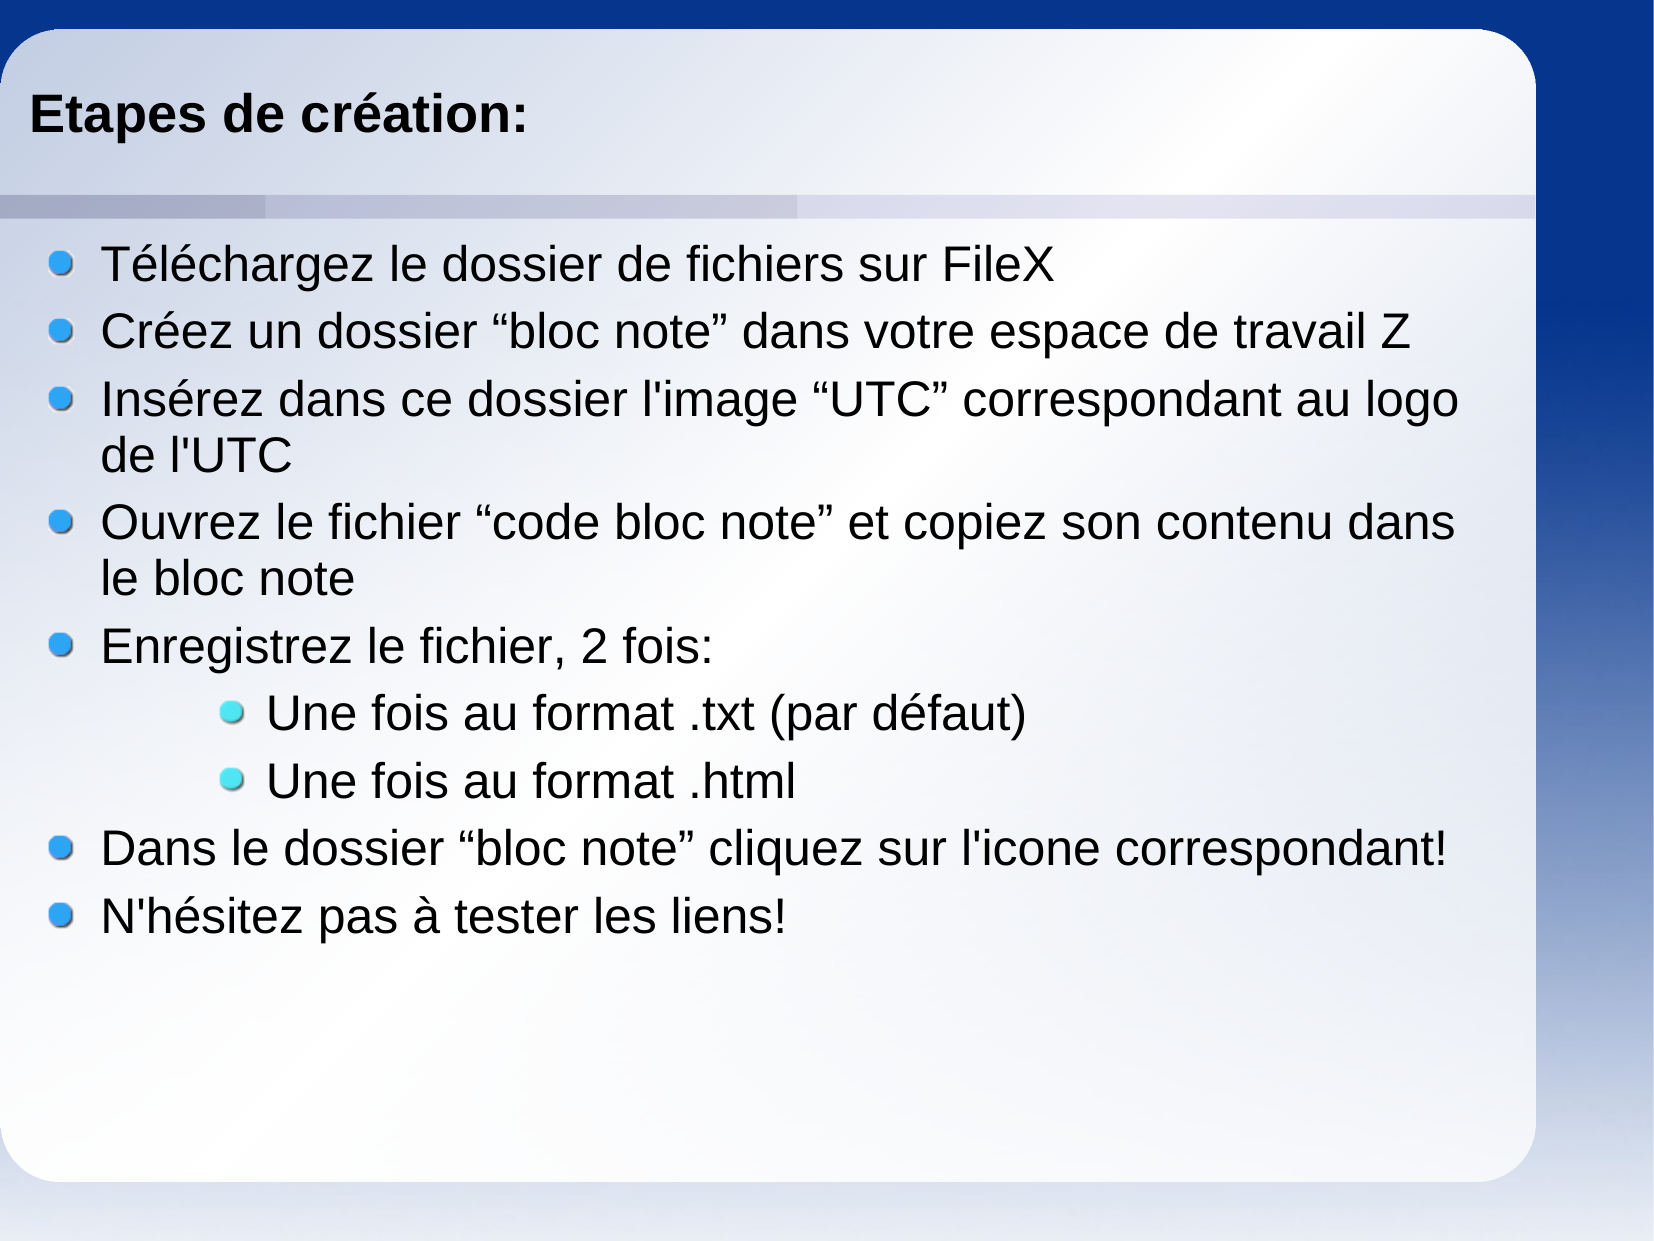

# Etapes de création:
Téléchargez le dossier de fichiers sur FileX
Créez un dossier “bloc note” dans votre espace de travail Z
Insérez dans ce dossier l'image “UTC” correspondant au logo de l'UTC
Ouvrez le fichier “code bloc note” et copiez son contenu dans le bloc note
Enregistrez le fichier, 2 fois:
Une fois au format .txt (par défaut)
Une fois au format .html
Dans le dossier “bloc note” cliquez sur l'icone correspondant!
N'hésitez pas à tester les liens!